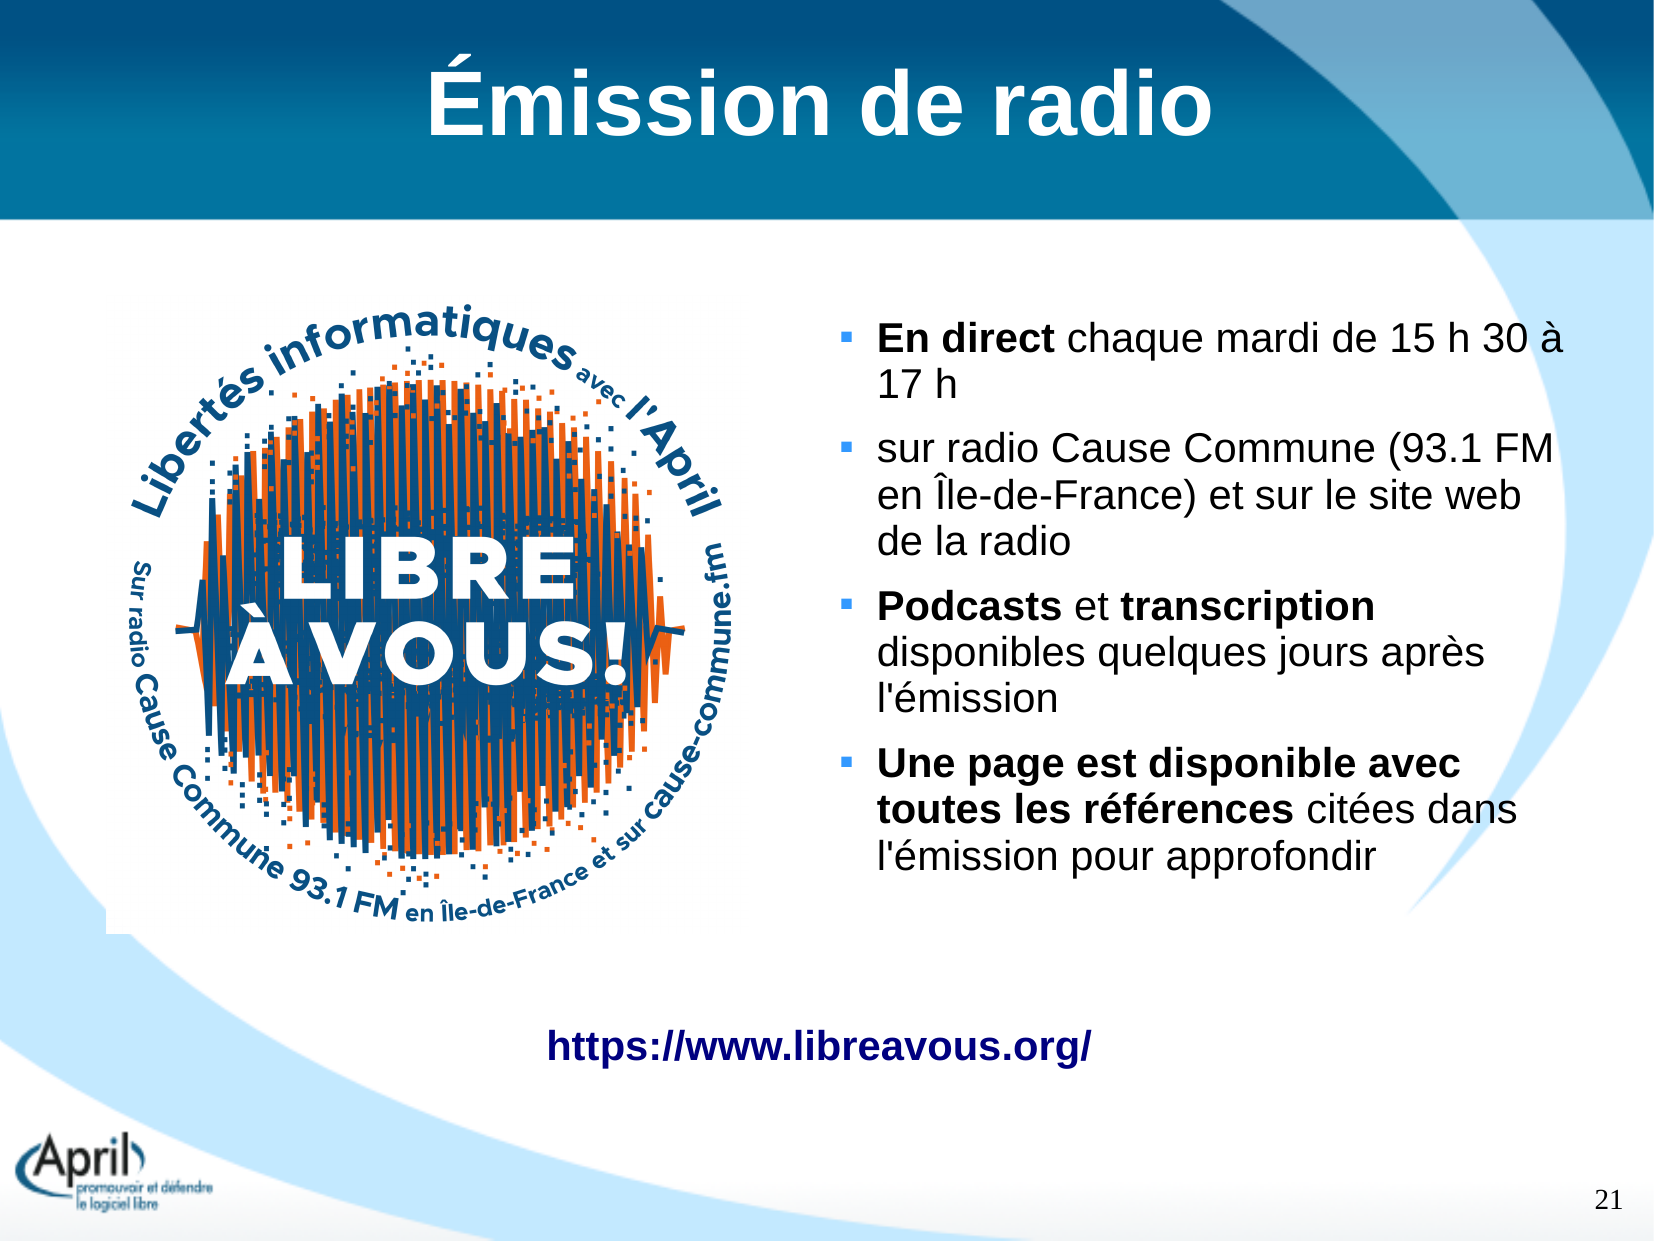

# Émission de radio
En direct chaque mardi de 15 h 30 à 17 h
sur radio Cause Commune (93.1 FM en Île-de-France) et sur le site web de la radio
Podcasts et transcription disponibles quelques jours après l'émission
Une page est disponible avec toutes les références citées dans l'émission pour approfondir
https://www.libreavous.org/
21